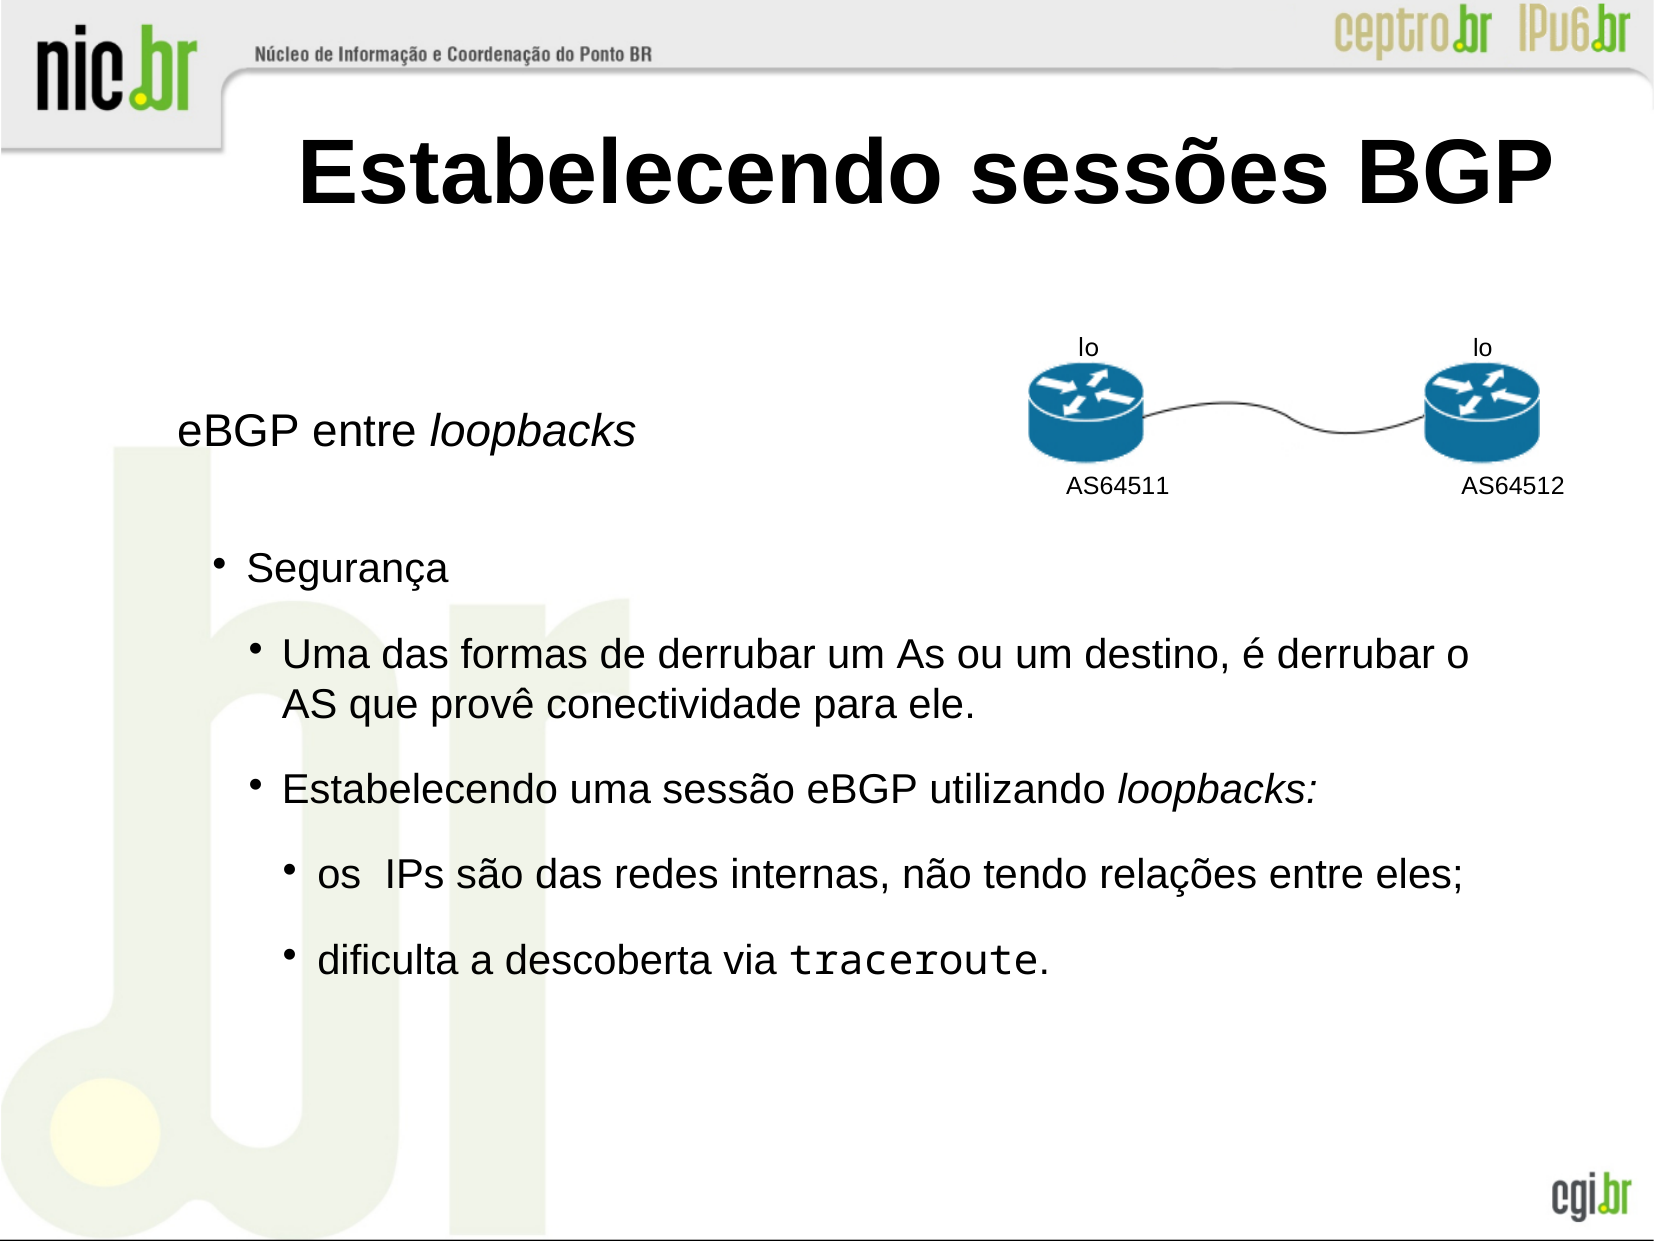

Estabelecendo sessões BGP
lo
lo
AS64511
AS64512
eBGP entre loopbacks
Segurança
Uma das formas de derrubar um As ou um destino, é derrubar o AS que provê conectividade para ele.
Estabelecendo uma sessão eBGP utilizando loopbacks:
os IPs são das redes internas, não tendo relações entre eles;
dificulta a descoberta via traceroute.